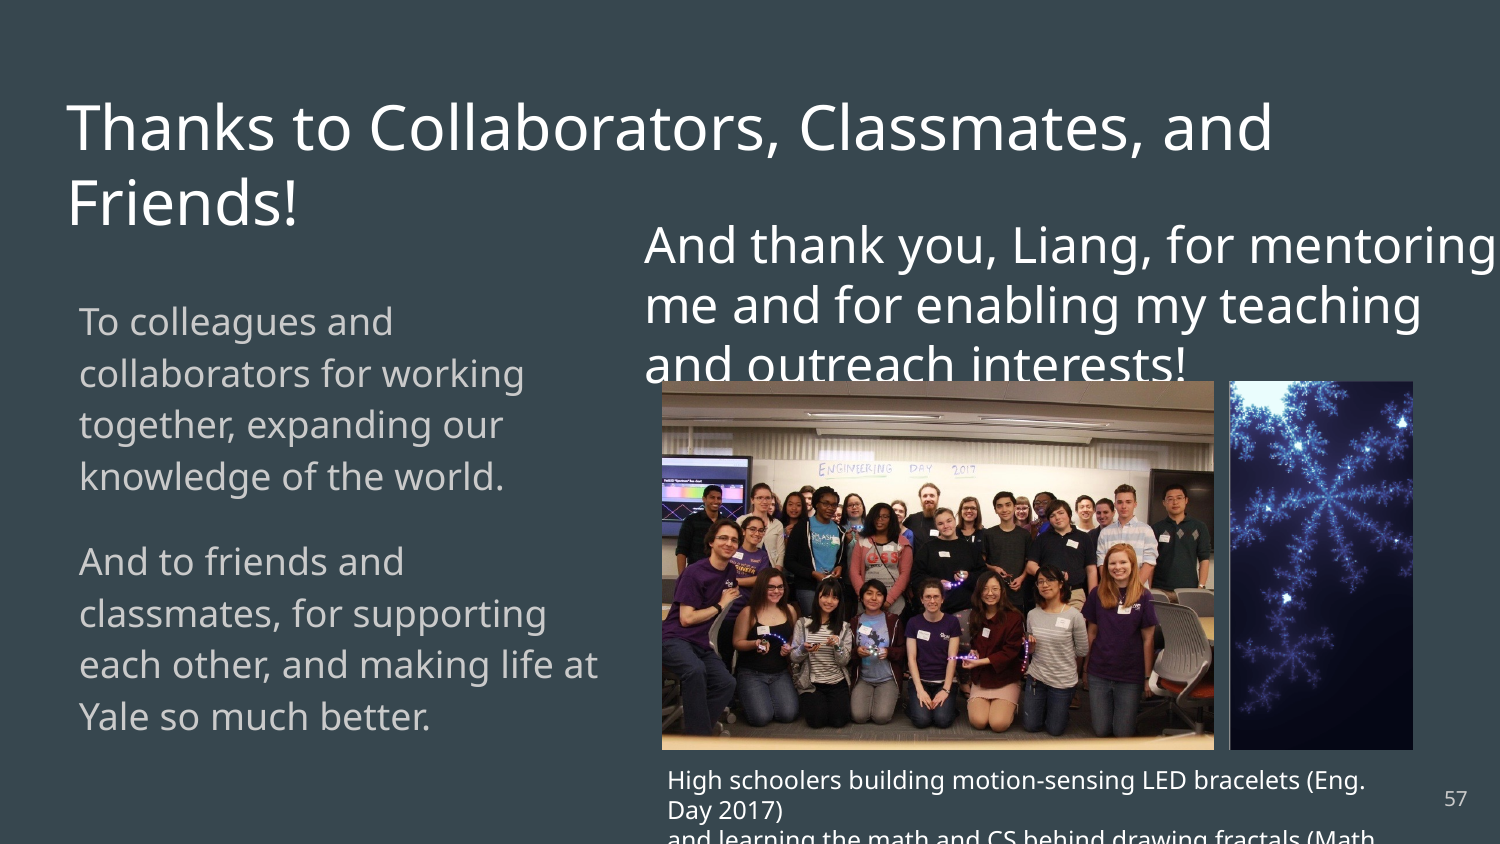

# Thanks to Collaborators, Classmates, and Friends!
And thank you, Liang, for mentoring me and for enabling my teaching and outreach interests!
To colleagues and collaborators for working together, expanding our knowledge of the world.
And to friends and classmates, for supporting each other, and making life at Yale so much better.
High schoolers building motion-sensing LED bracelets (Eng. Day 2017)
and learning the math and CS behind drawing fractals (Math Art 2018).